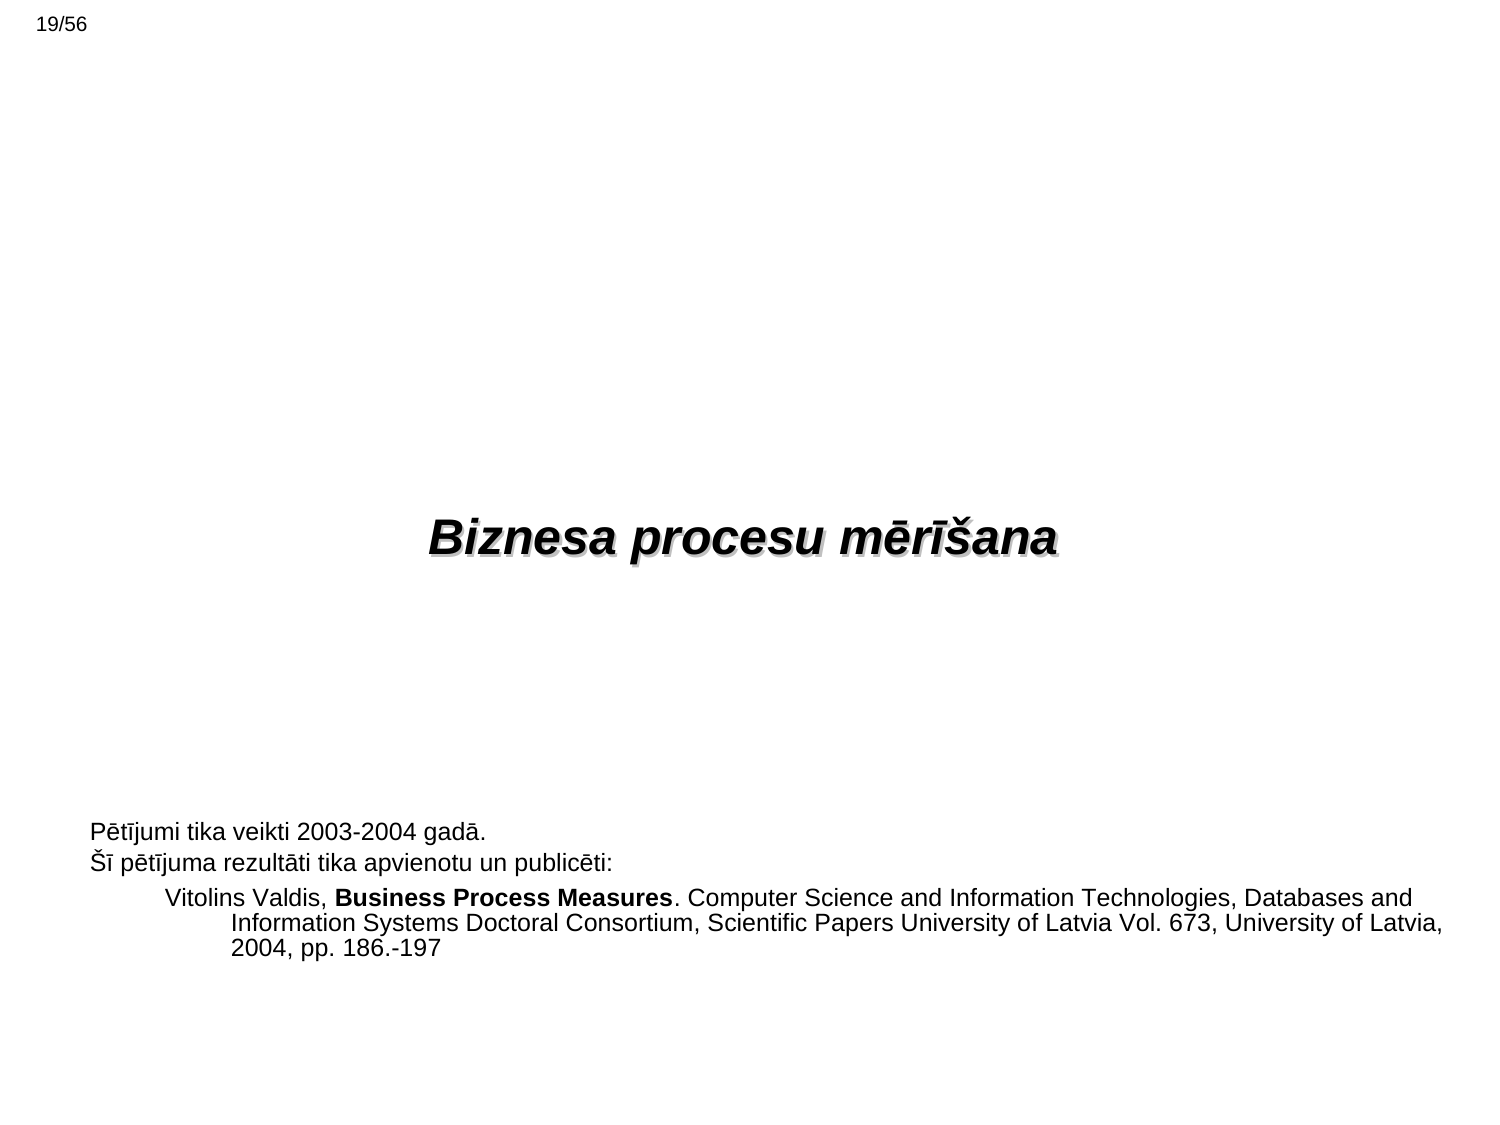

19
# Biznesa procesu mērīšana
Pētījumi tika veikti 2003-2004 gadā.
Šī pētījuma rezultāti tika apvienotu un publicēti:
Vitolins Valdis, Business Process Measures. Computer Science and Information Technologies, Databases and Information Systems Doctoral Consortium, Scientific Papers University of Latvia Vol. 673, University of Latvia, 2004, pp. 186.-197